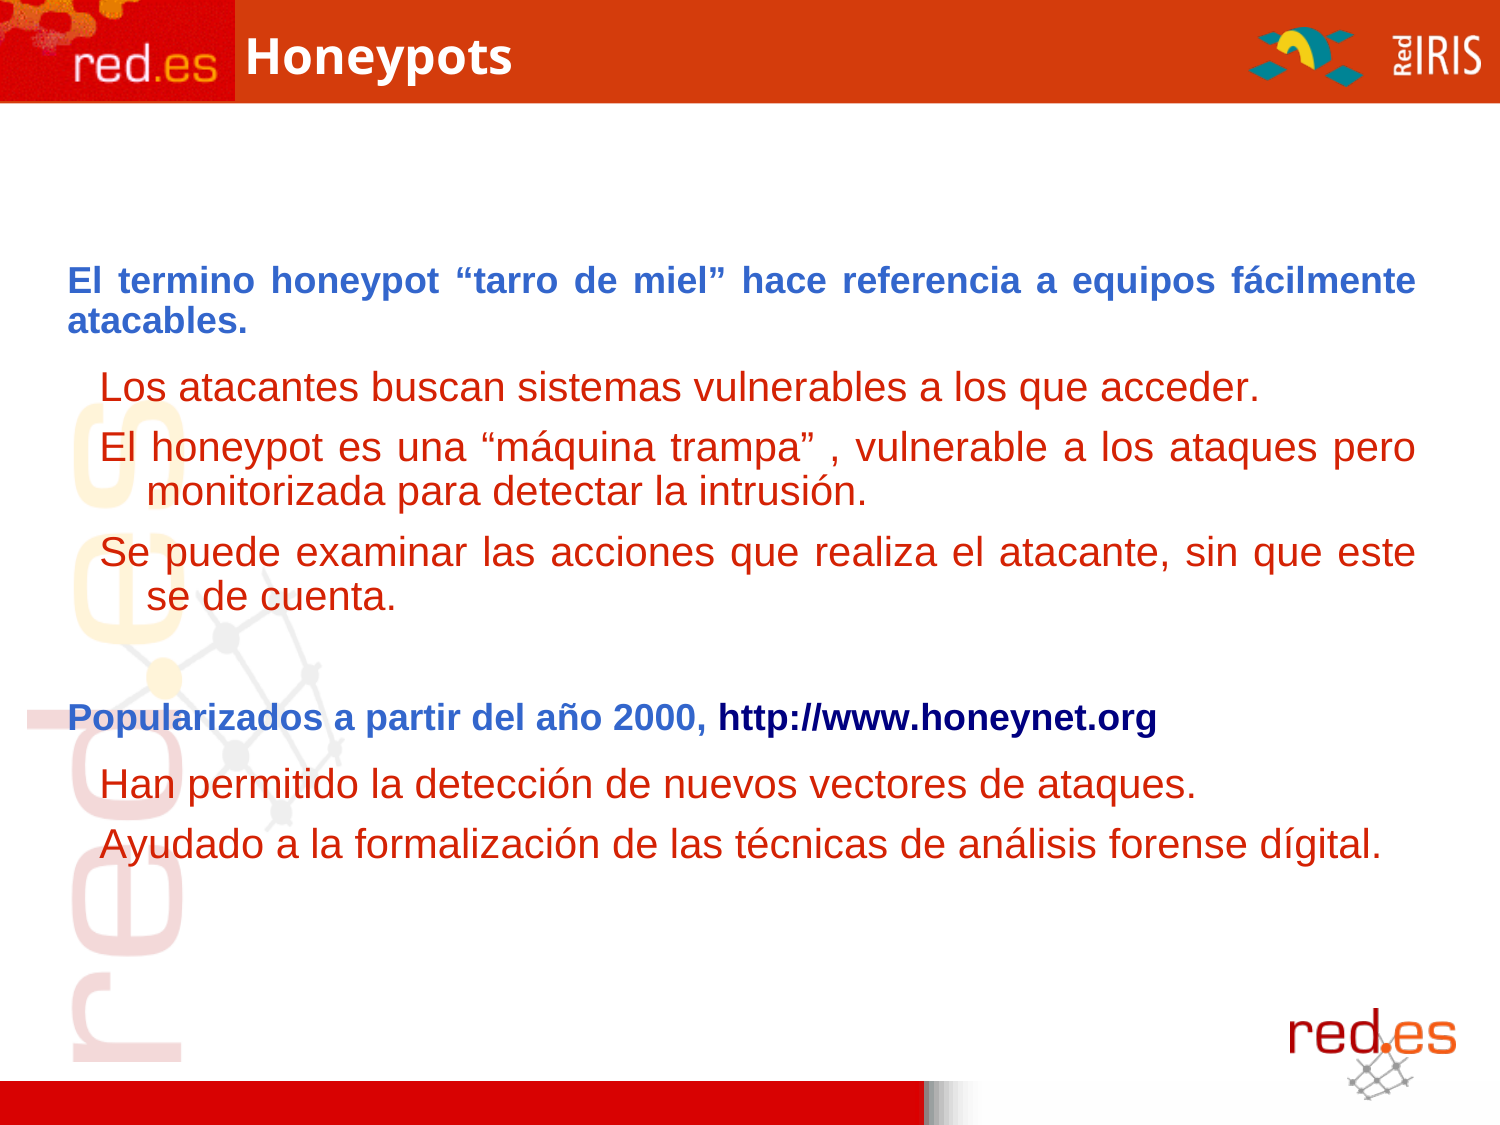

# Honeypots
El termino honeypot “tarro de miel” hace referencia a equipos fácilmente atacables.
Los atacantes buscan sistemas vulnerables a los que acceder.
El honeypot es una “máquina trampa” , vulnerable a los ataques pero monitorizada para detectar la intrusión.
Se puede examinar las acciones que realiza el atacante, sin que este se de cuenta.
Popularizados a partir del año 2000, http://www.honeynet.org
Han permitido la detección de nuevos vectores de ataques.
Ayudado a la formalización de las técnicas de análisis forense dígital.